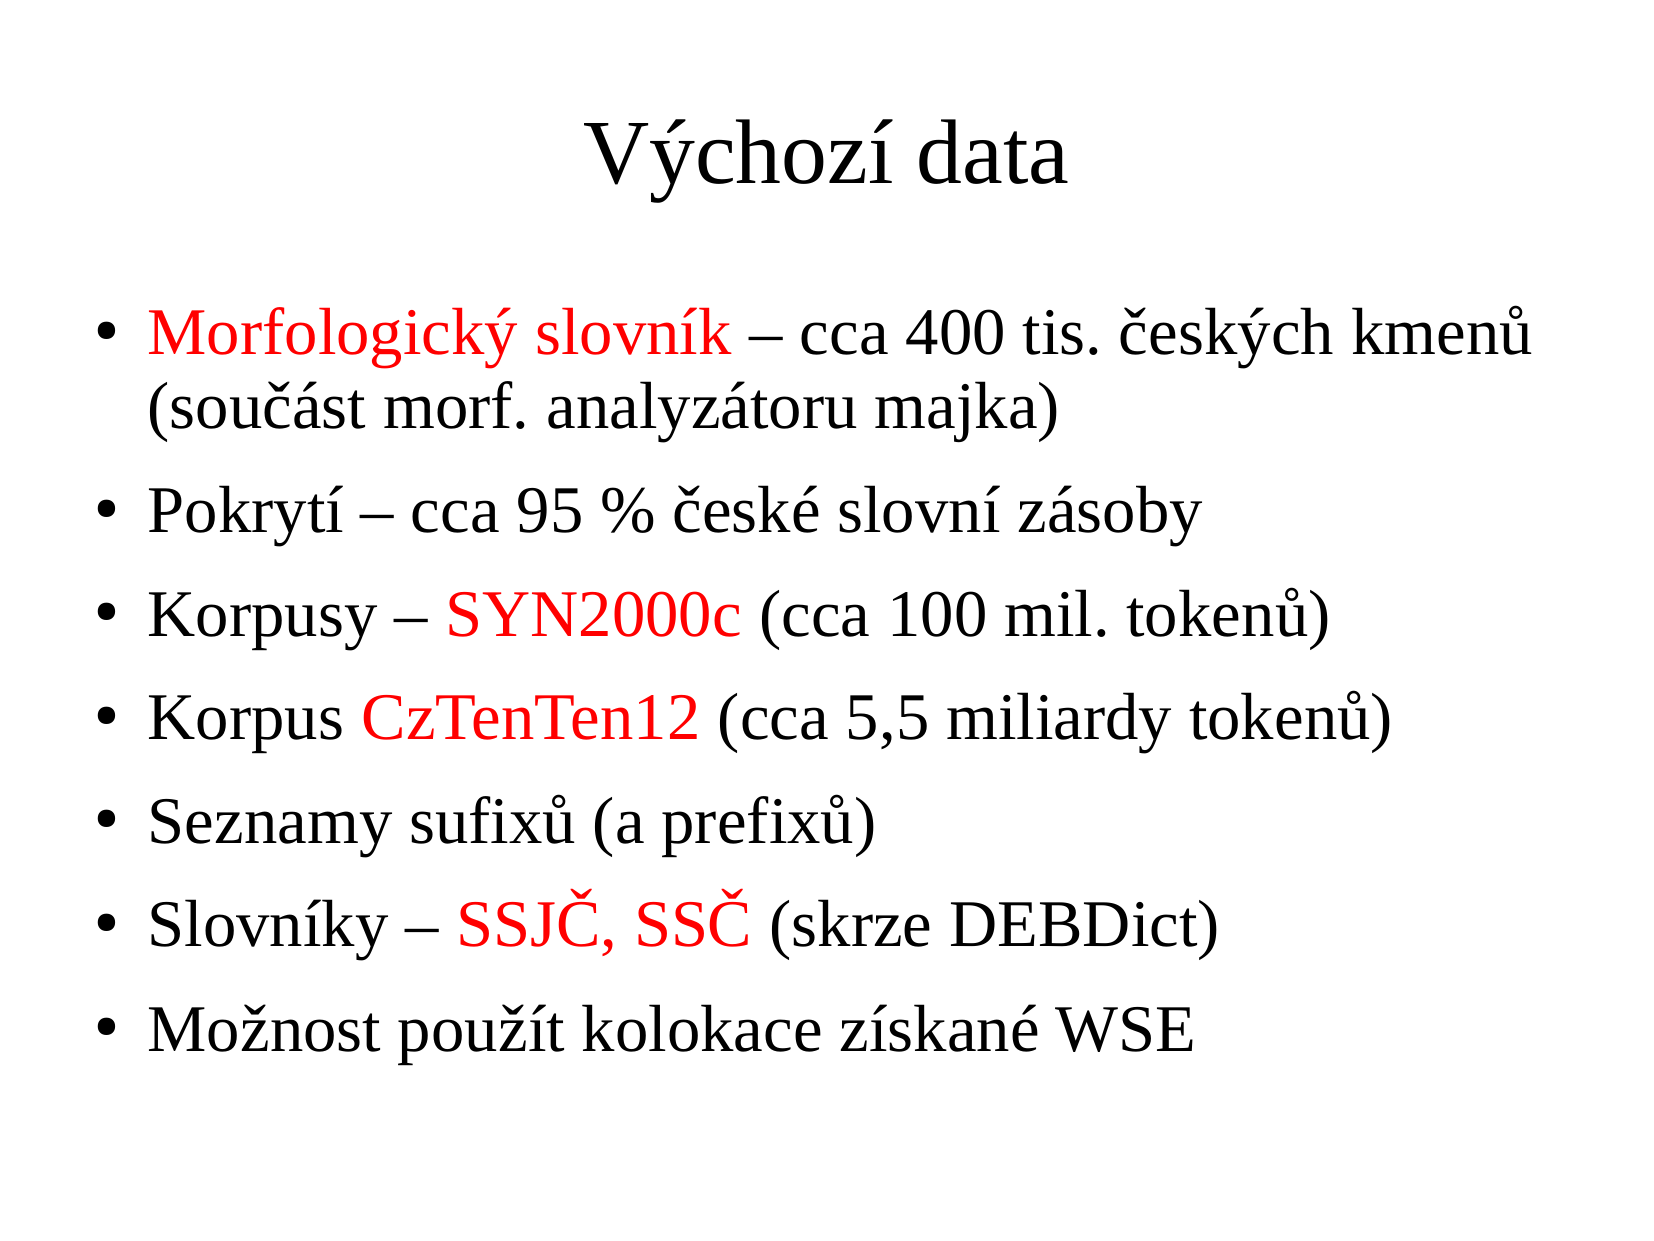

# Výchozí data
Morfologický slovník – cca 400 tis. českých kmenů (součást morf. analyzátoru majka)
Pokrytí – cca 95 % české slovní zásoby
Korpusy – SYN2000c (cca 100 mil. tokenů)
Korpus CzTenTen12 (cca 5,5 miliardy tokenů)
Seznamy sufixů (a prefixů)
Slovníky – SSJČ, SSČ (skrze DEBDict)
Možnost použít kolokace získané WSE